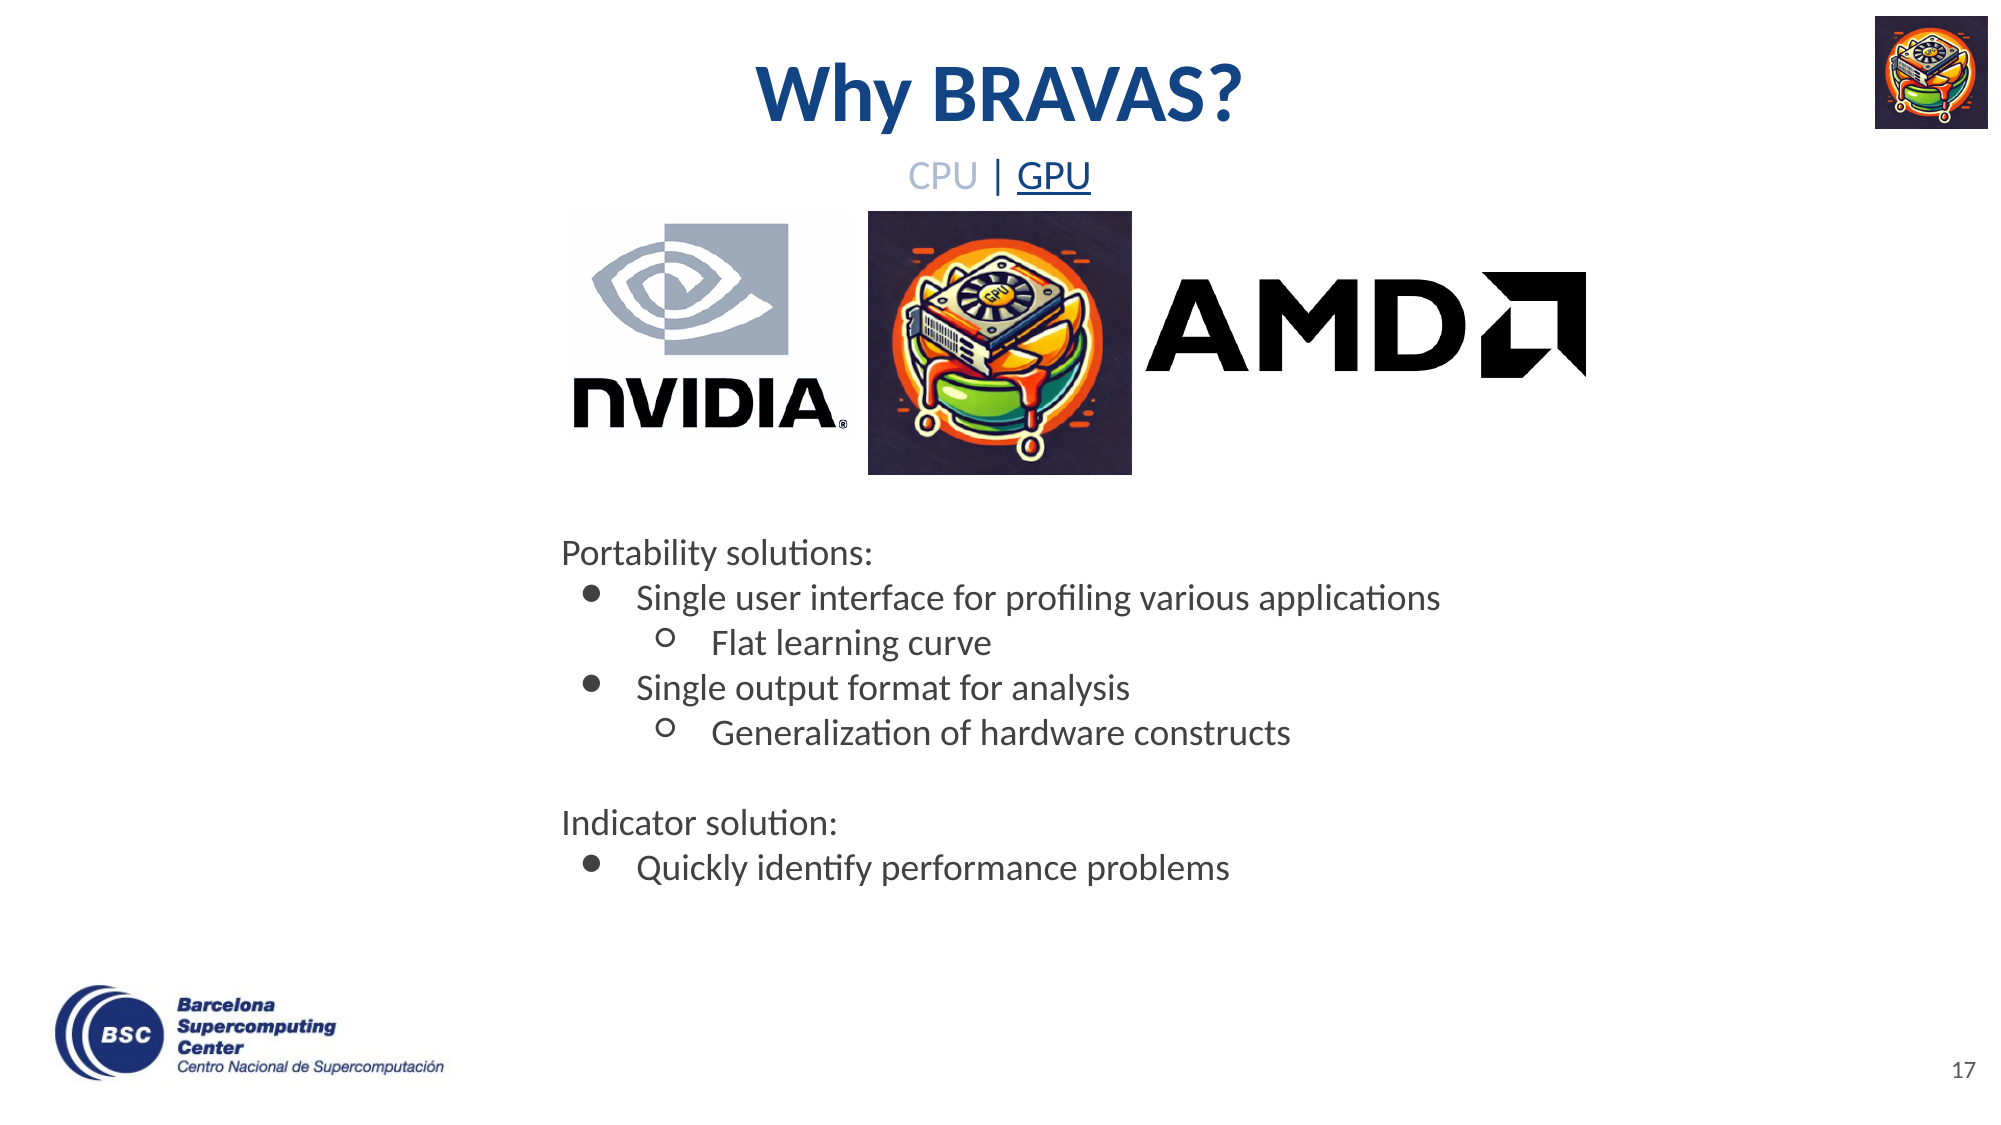

# Why BRAVAS?
CPU | GPU
Portability solutions:
Single user interface for profiling various applications
Flat learning curve
Single output format for analysis
Generalization of hardware constructs
Indicator solution:
Quickly identify performance problems